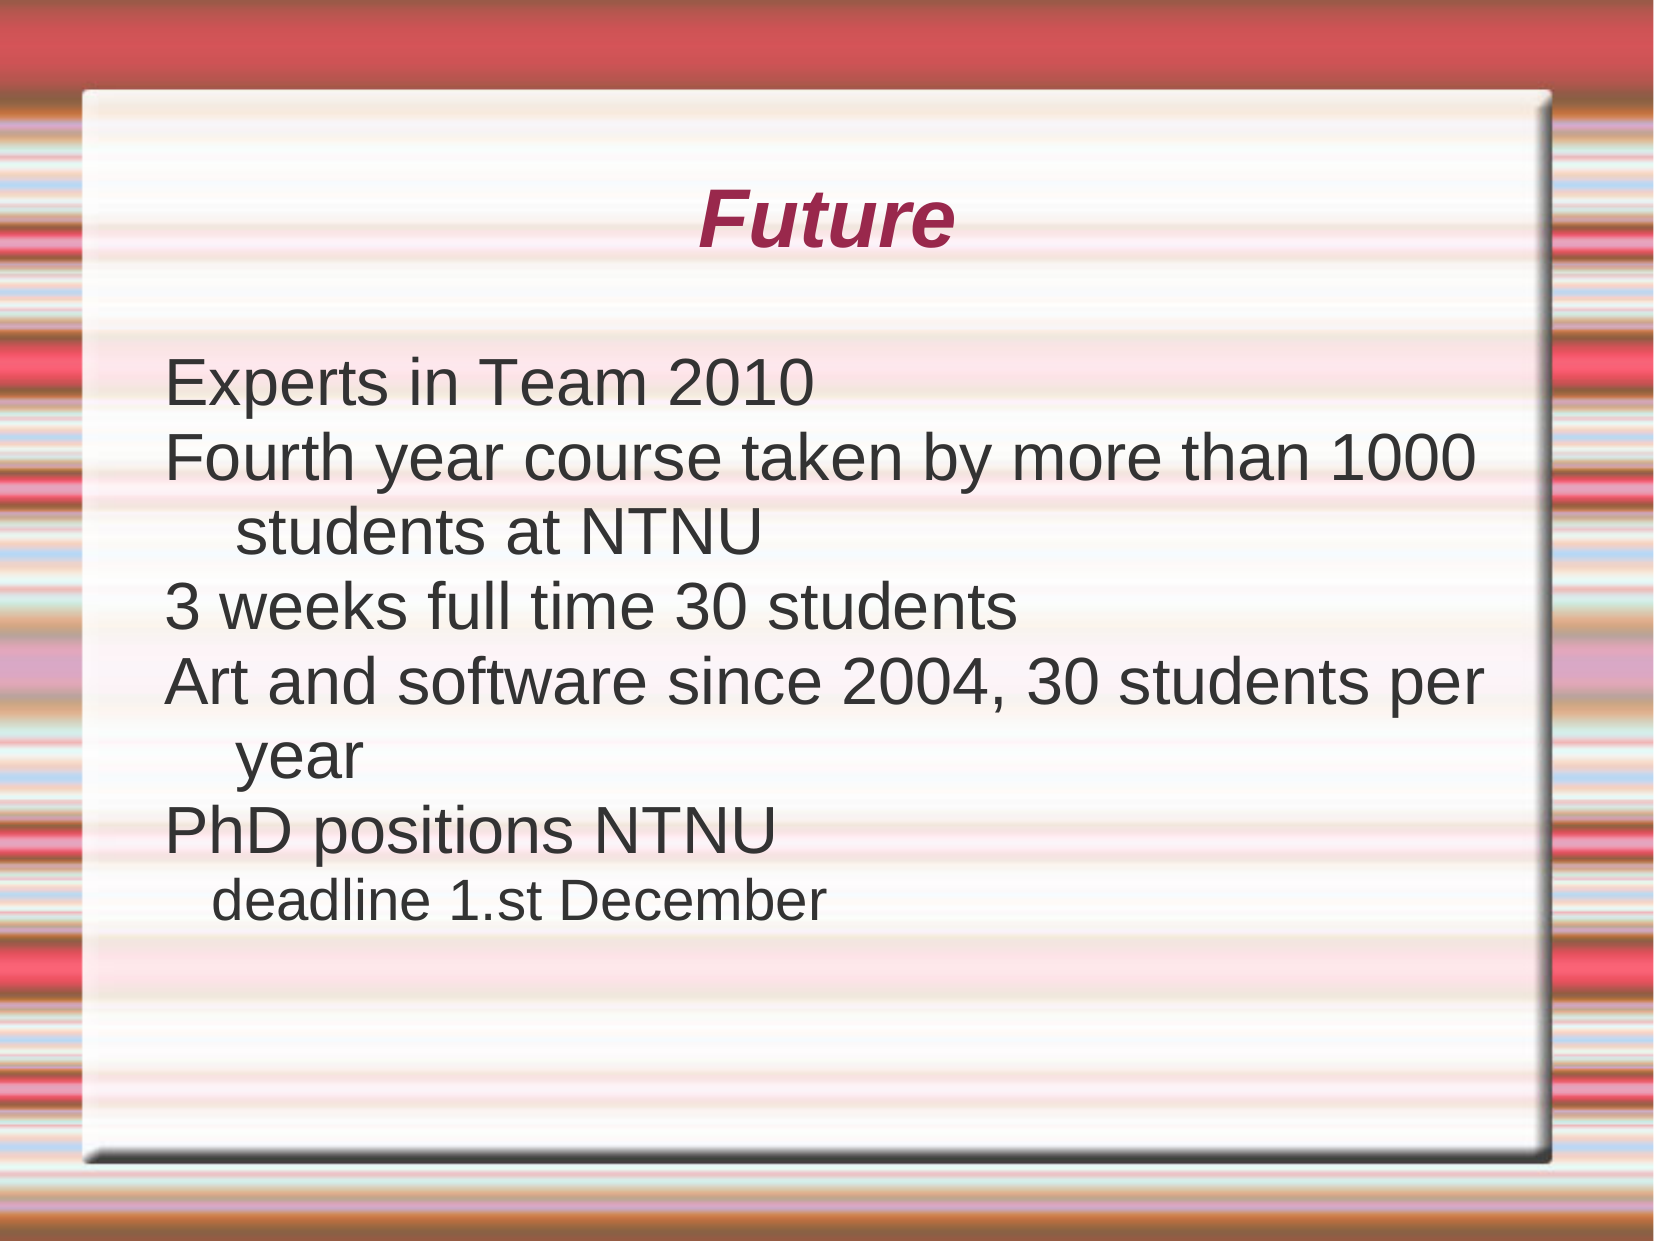

# Future
Experts in Team 2010
Fourth year course taken by more than 1000 students at NTNU
3 weeks full time 30 students
Art and software since 2004, 30 students per year
PhD positions NTNU
deadline 1.st December